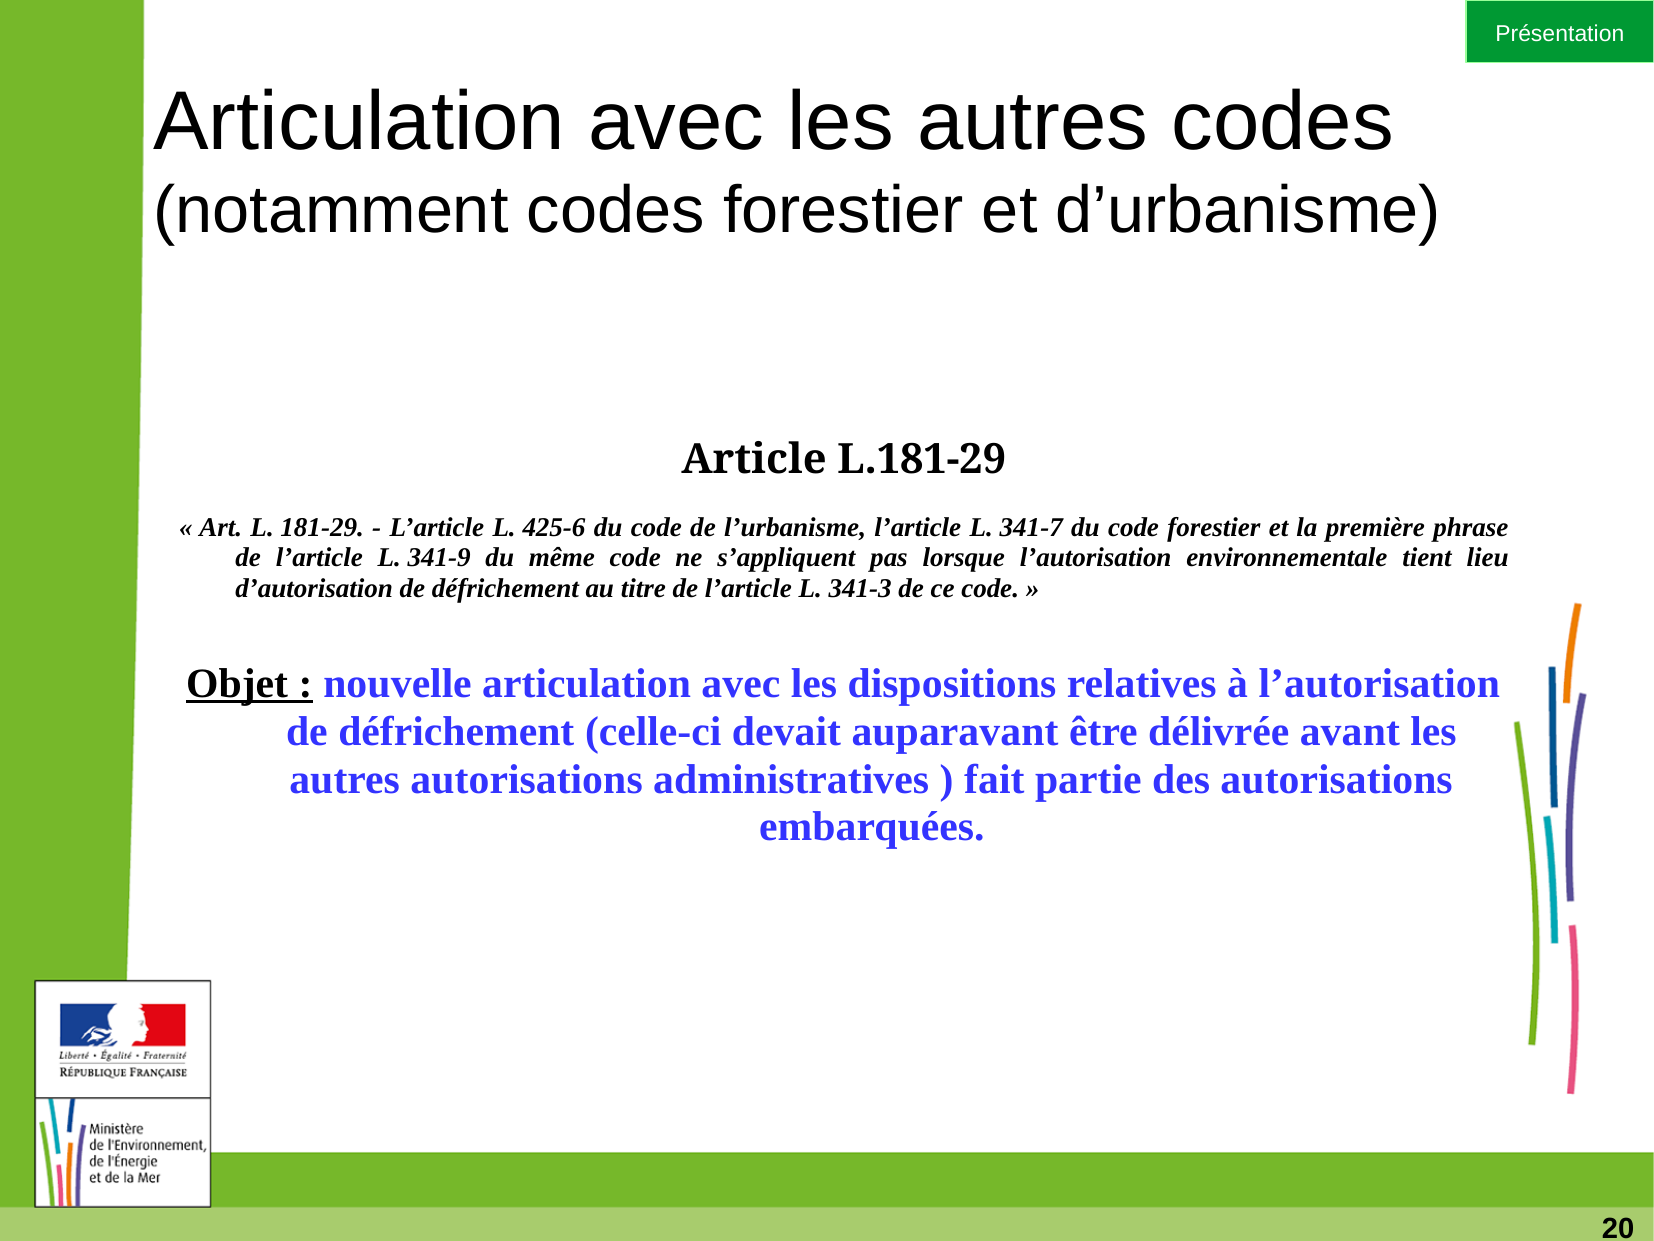

Présentation
# Articulation avec les autres codes (notamment codes forestier et d’urbanisme)
Article L.181-29
« Art. L. 181-29. - L’article L. 425-6 du code de l’urbanisme, l’article L. 341-7 du code forestier et la première phrase de l’article L. 341-9 du même code ne s’appliquent pas lorsque l’autorisation environnementale tient lieu d’autorisation de défrichement au titre de l’article L. 341‑3 de ce code. »
Objet : nouvelle articulation avec les dispositions relatives à l’autorisation de défrichement (celle-ci devait auparavant être délivrée avant les autres autorisations administratives ) fait partie des autorisations embarquées.